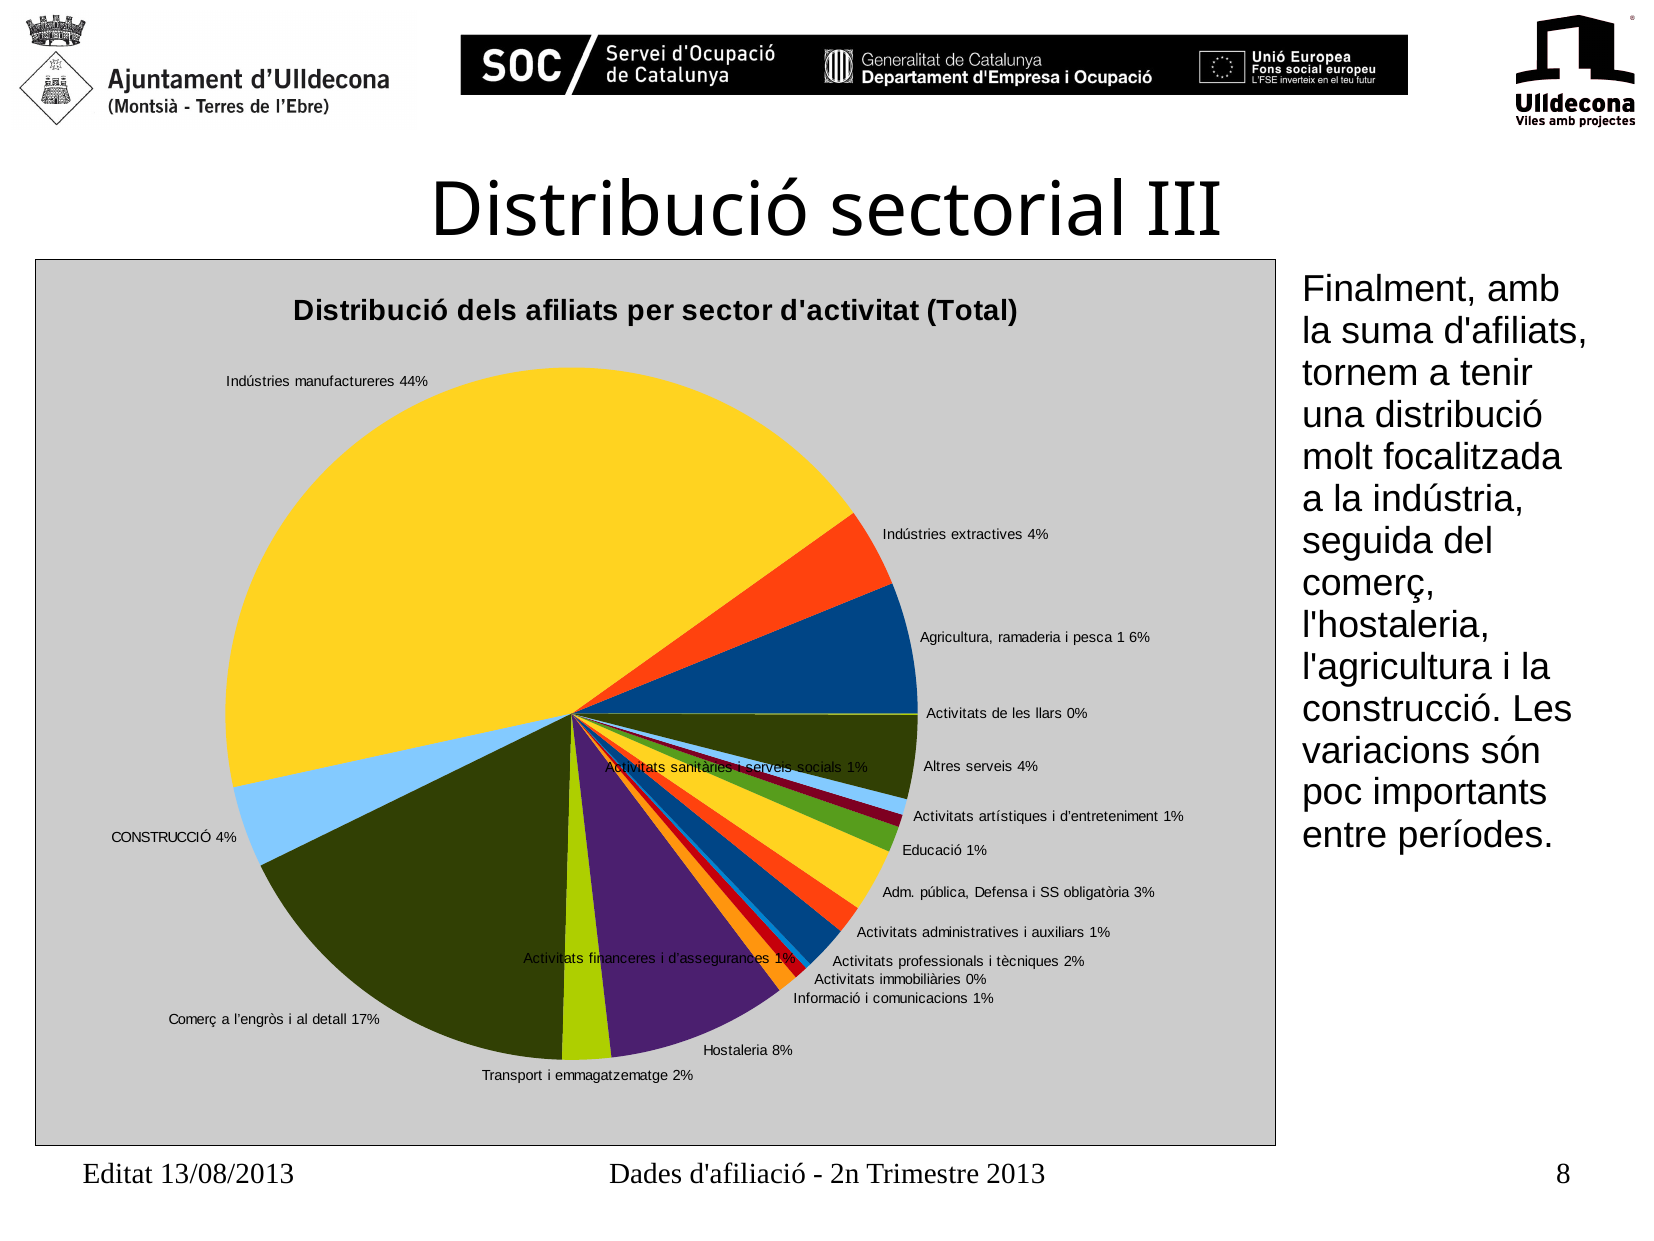

# Distribució sectorial III
### Chart: Distribució dels afiliats per sector d'activitat (Total)
| Category | Fila 23 Fila 23 Fila 23 |
|---|---|
| Agricultura, ramaderia i pesca 1 | 116.0 |
| Indústries extractives | 70.0 |
| Indústries manufactureres | 822.0 |
| Energia elèctrica i gas | 0.0 |
| Aigua, sanejament i gestió de residus | 0.0 |
| CONSTRUCCIÓ | 72.0 |
| Comerç a l’engròs i al detall | 327.0 |
| Transport i emmagatzematge | 43.0 |
| Hostaleria | 159.0 |
| Informació i comunicacions | 18.0 |
| Activitats financeres i d’assegurances | 12.0 |
| Activitats immobiliàries | 5.0 |
| Activitats professionals i tècniques | 39.0 |
| Activitats administratives i auxiliars | 25.0 |
| Adm. pública, Defensa i SS obligatòria | 56.0 |
| Educació | 23.0 |
| Activitats sanitàries i serveis socials | 11.0 |
| Activitats artístiques i d’entreteniment | 14.0 |
| Altres serveis | 74.0 |
| Activitats de les llars | 1.0 |
| Organismes extraterritorials | 0.0 |
| No classificats | 0.0 |Finalment, amb la suma d'afiliats, tornem a tenir una distribució molt focalitzada a la indústria, seguida del comerç, l'hostaleria, l'agricultura i la construcció. Les variacions són poc importants entre períodes.
Editat 13/08/2013
Dades d'afiliació - 2n Trimestre 2013
8